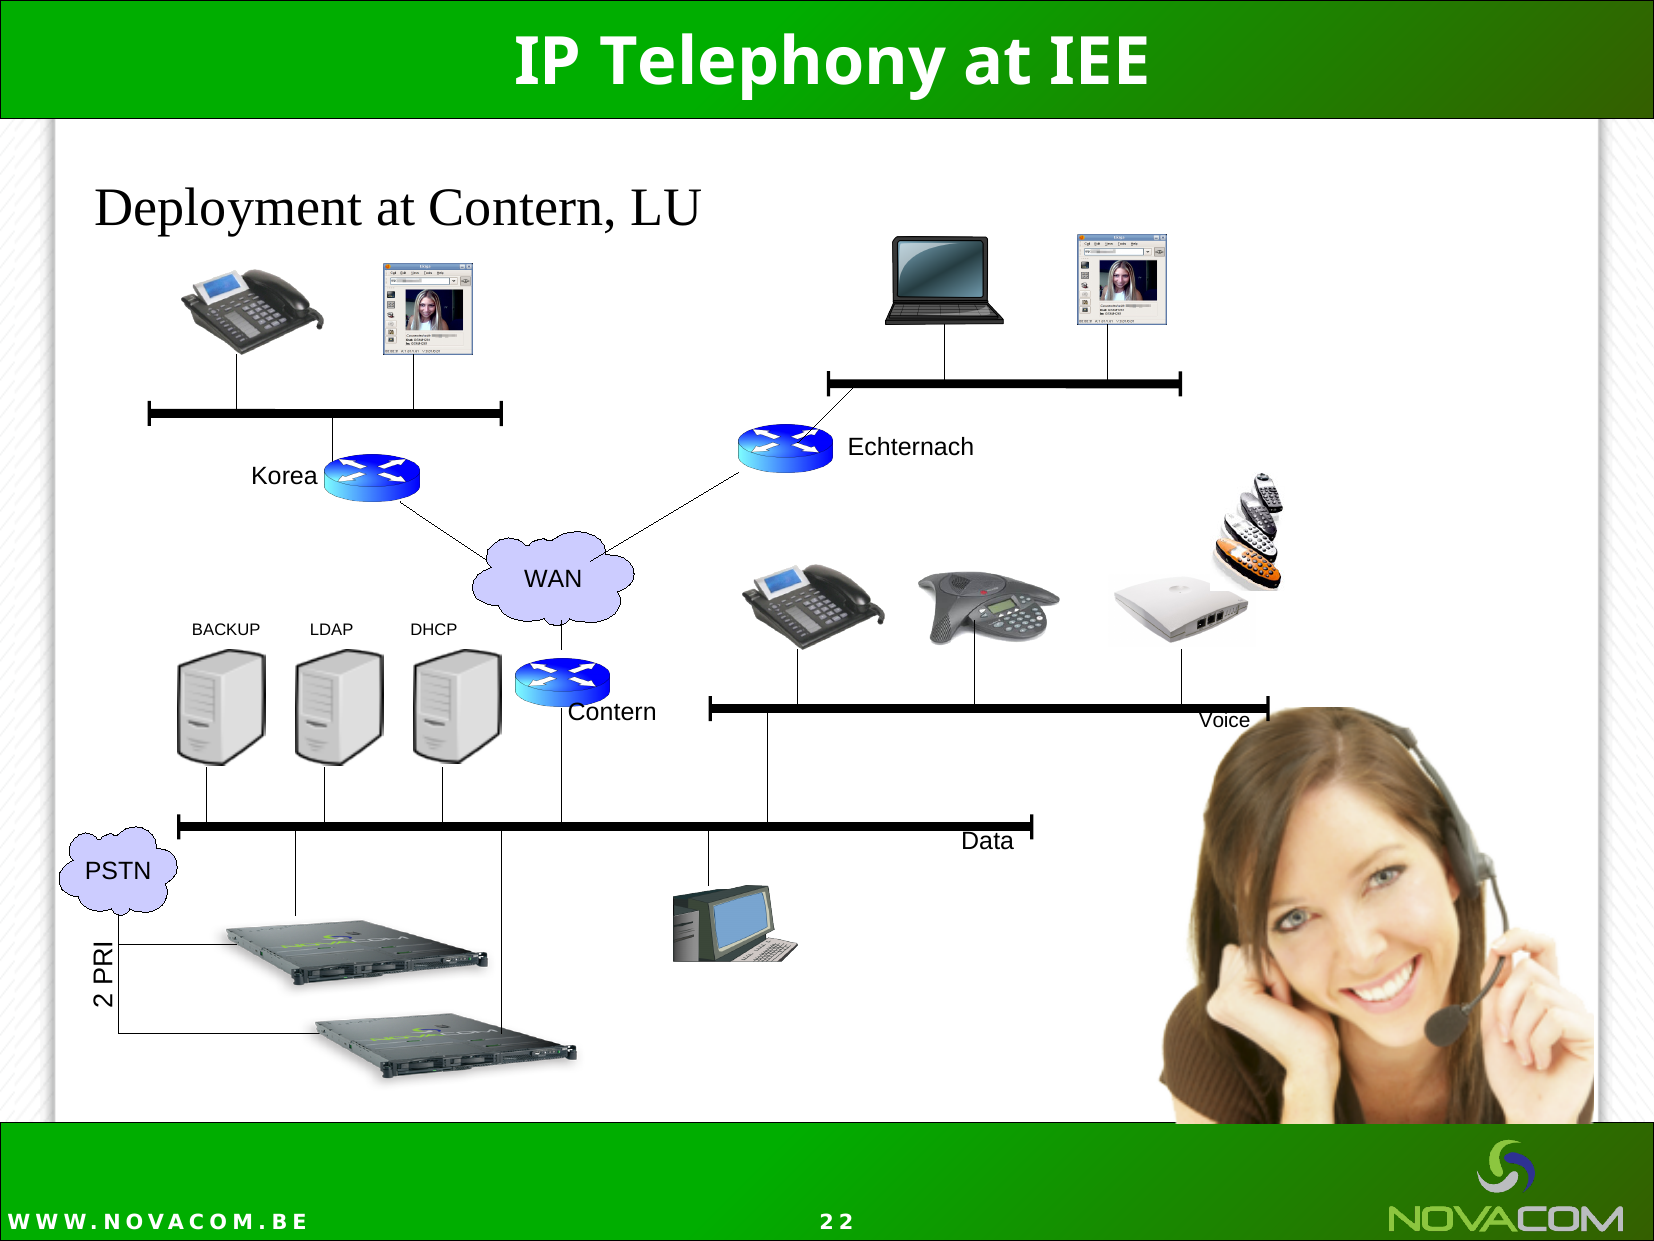

# IP Telephony at IEE
Deployment at Contern, LU
Echternach
Korea
WAN
Contern
BACKUP
LDAP
DHCP
Voice
PSTN
Data
2 PRI